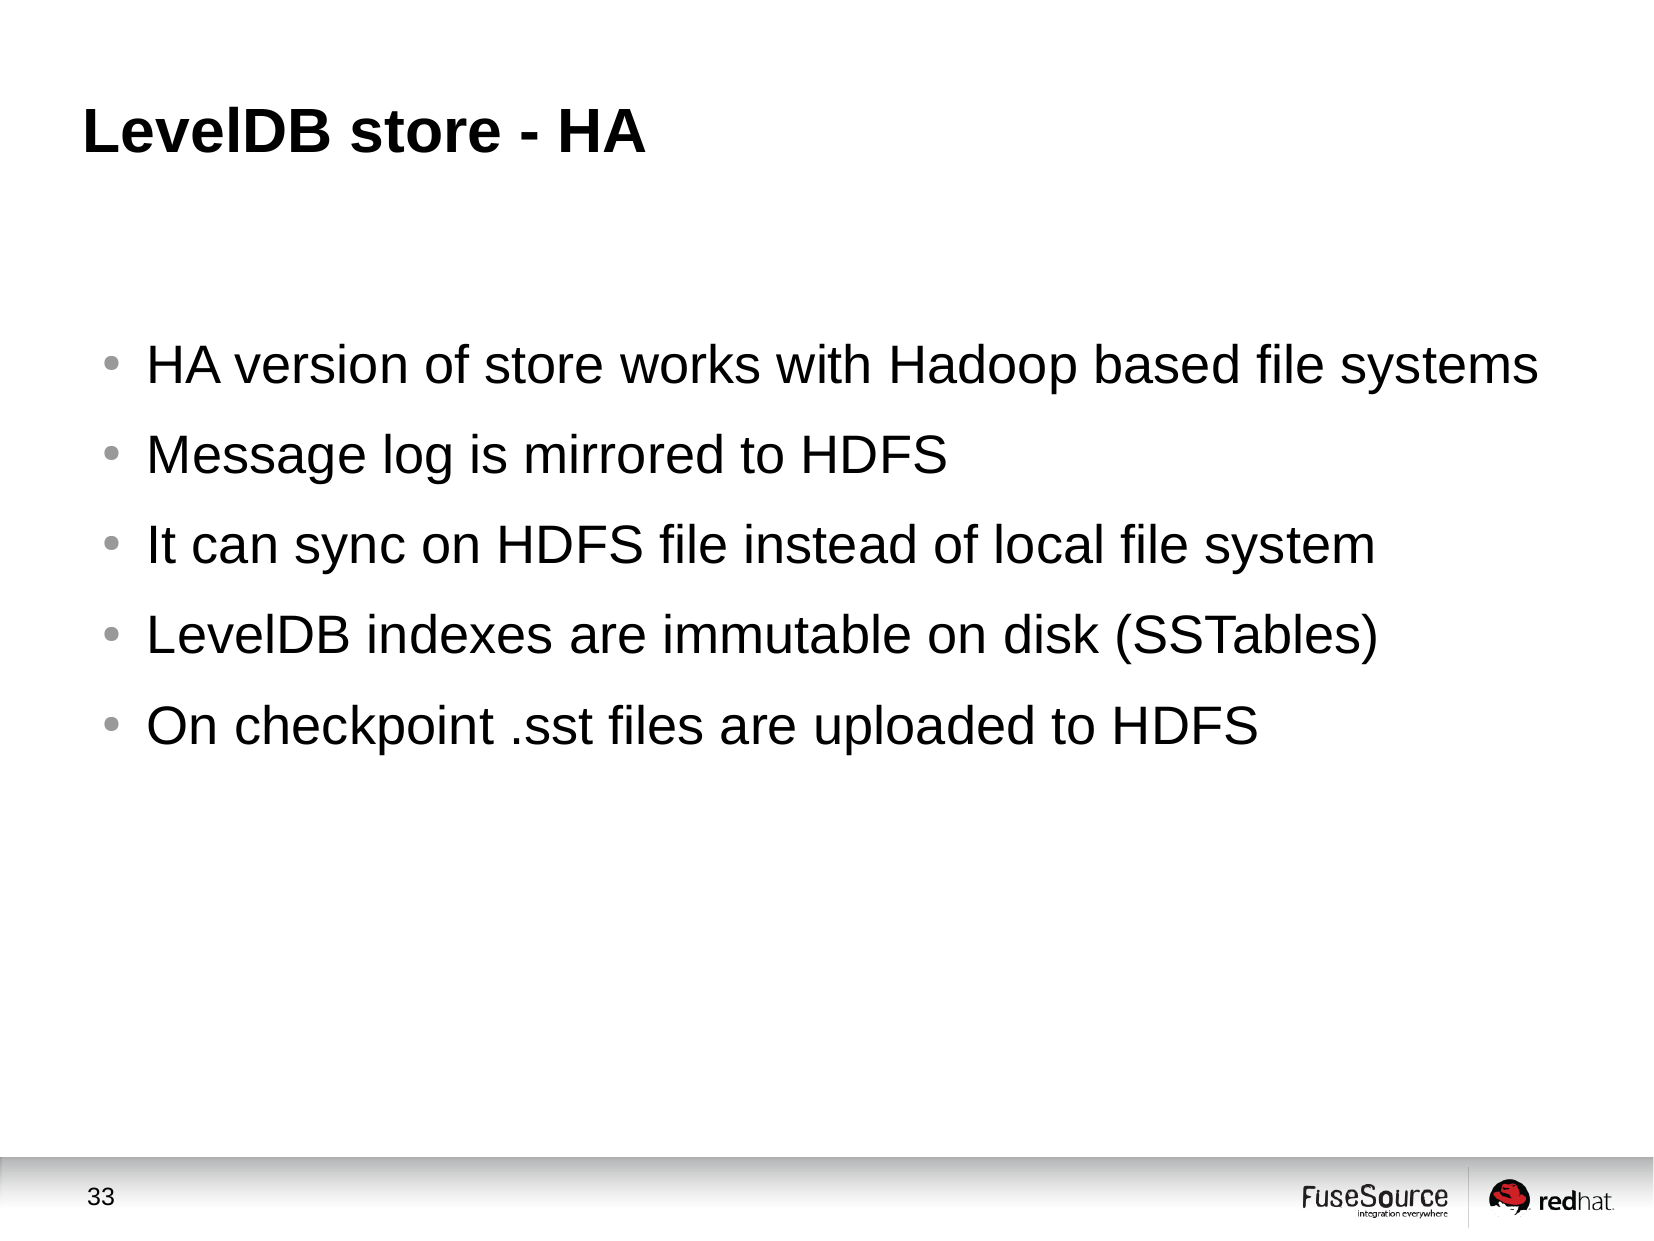

# LevelDB store - HA
HA version of store works with Hadoop based file systems
Message log is mirrored to HDFS
It can sync on HDFS file instead of local file system
LevelDB indexes are immutable on disk (SSTables)
On checkpoint .sst files are uploaded to HDFS